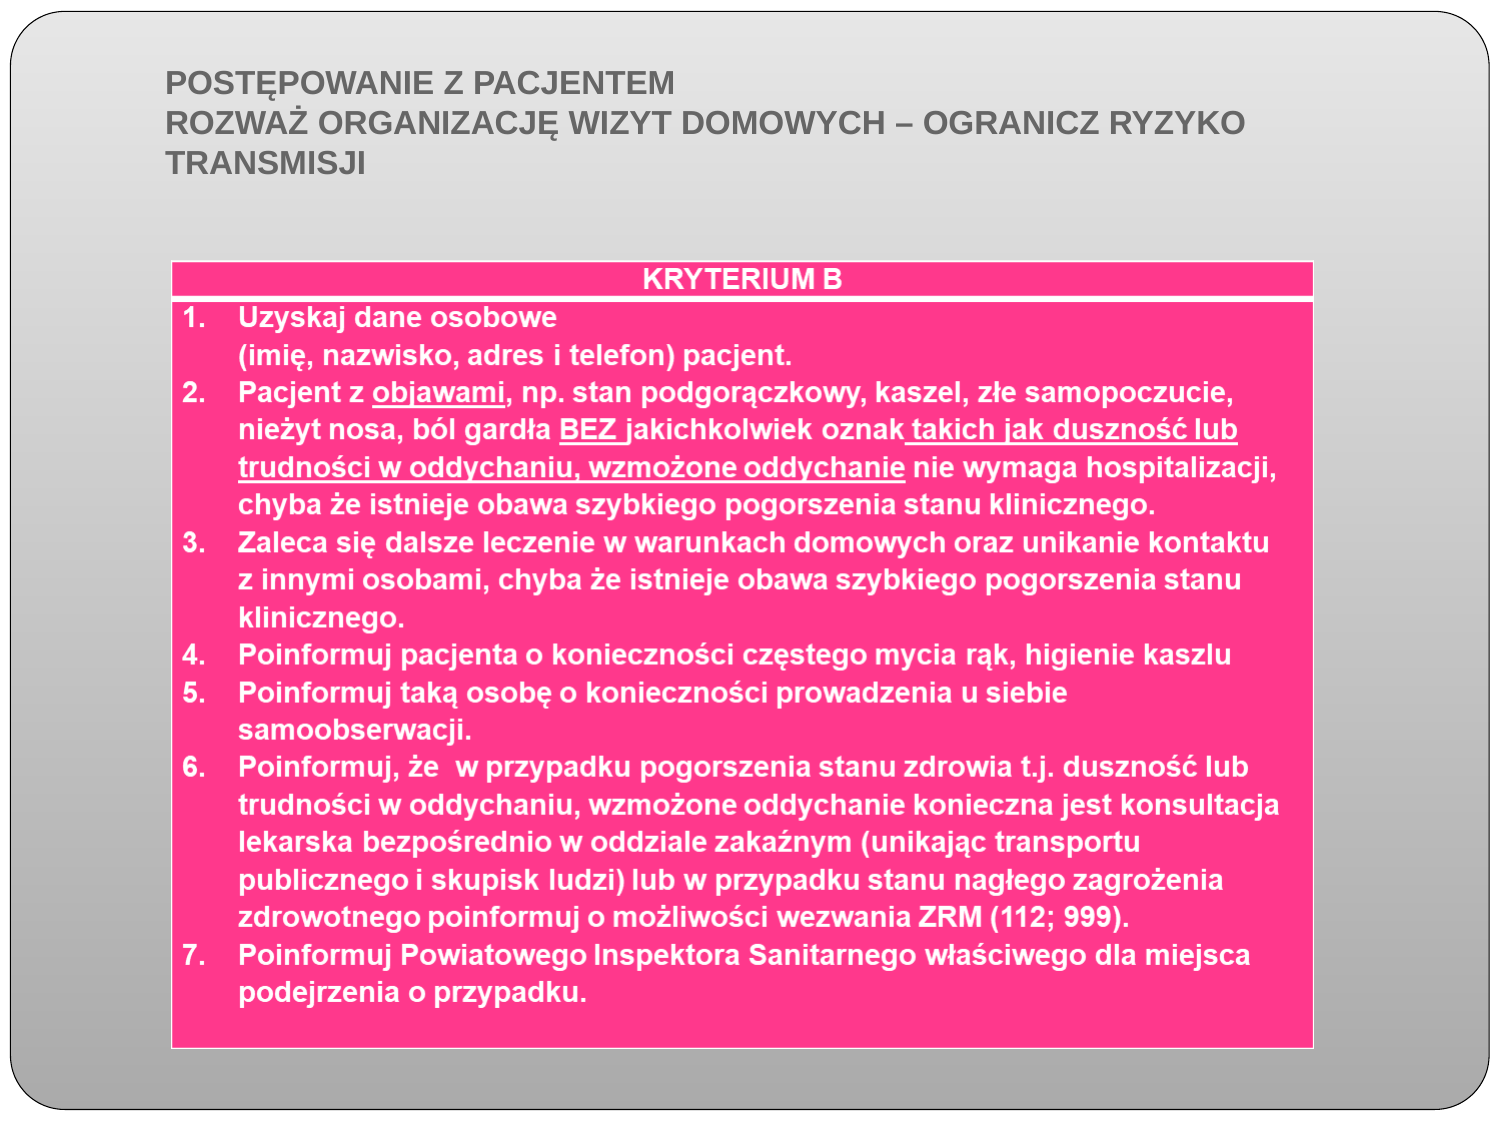

# POSTĘPOWANIE Z PACJENTEM ROZWAŻ ORGANIZACJĘ WIZYT DOMOWYCH – OGRANICZ RYZYKO TRANSMISJI